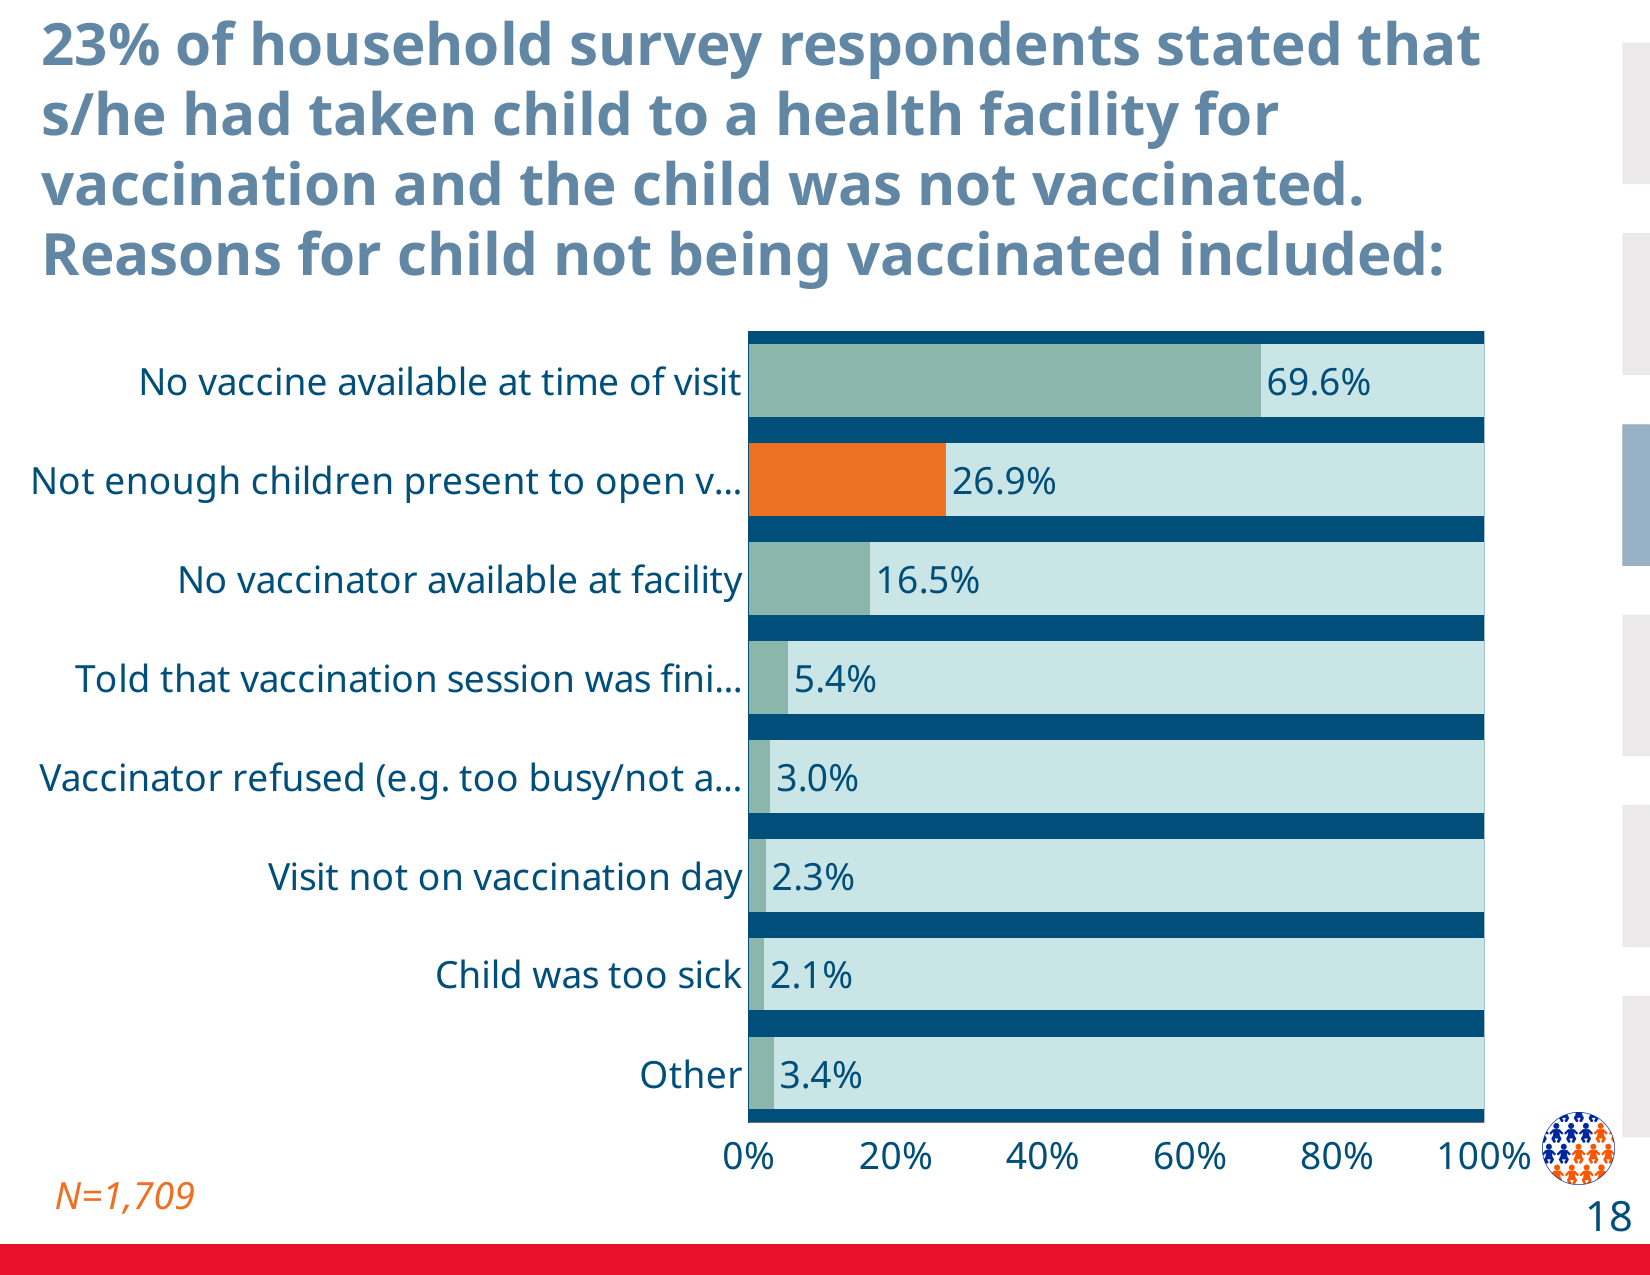

# 23% of household survey respondents stated that s/he had taken child to a health facility for vaccination and the child was not vaccinated. Reasons for child not being vaccinated included:
[unsupported chart]
N=1,709